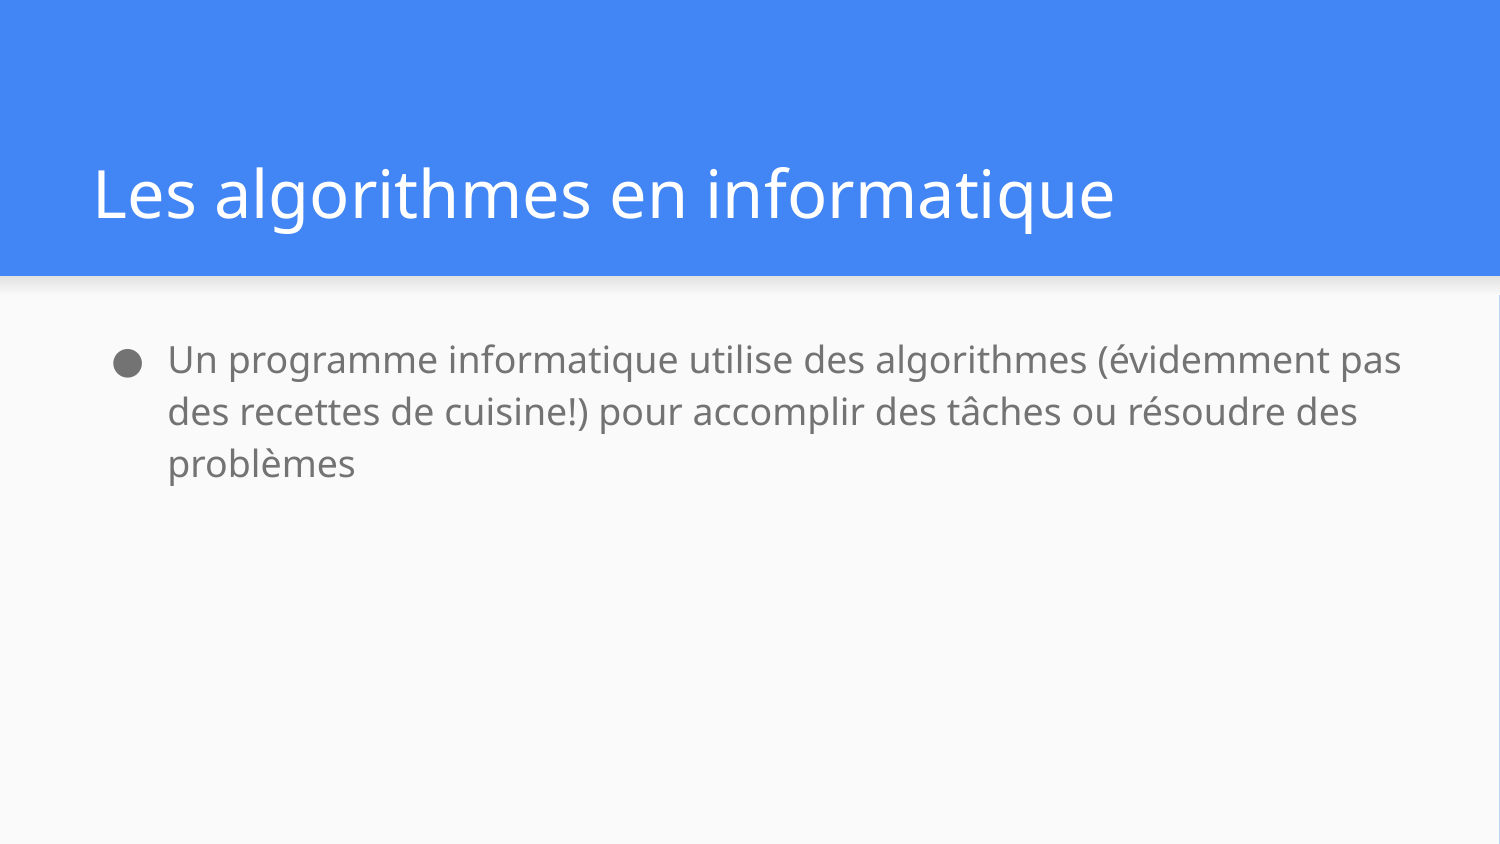

# Les algorithmes en informatique
Un programme informatique utilise des algorithmes (évidemment pas des recettes de cuisine!) pour accomplir des tâches ou résoudre des problèmes